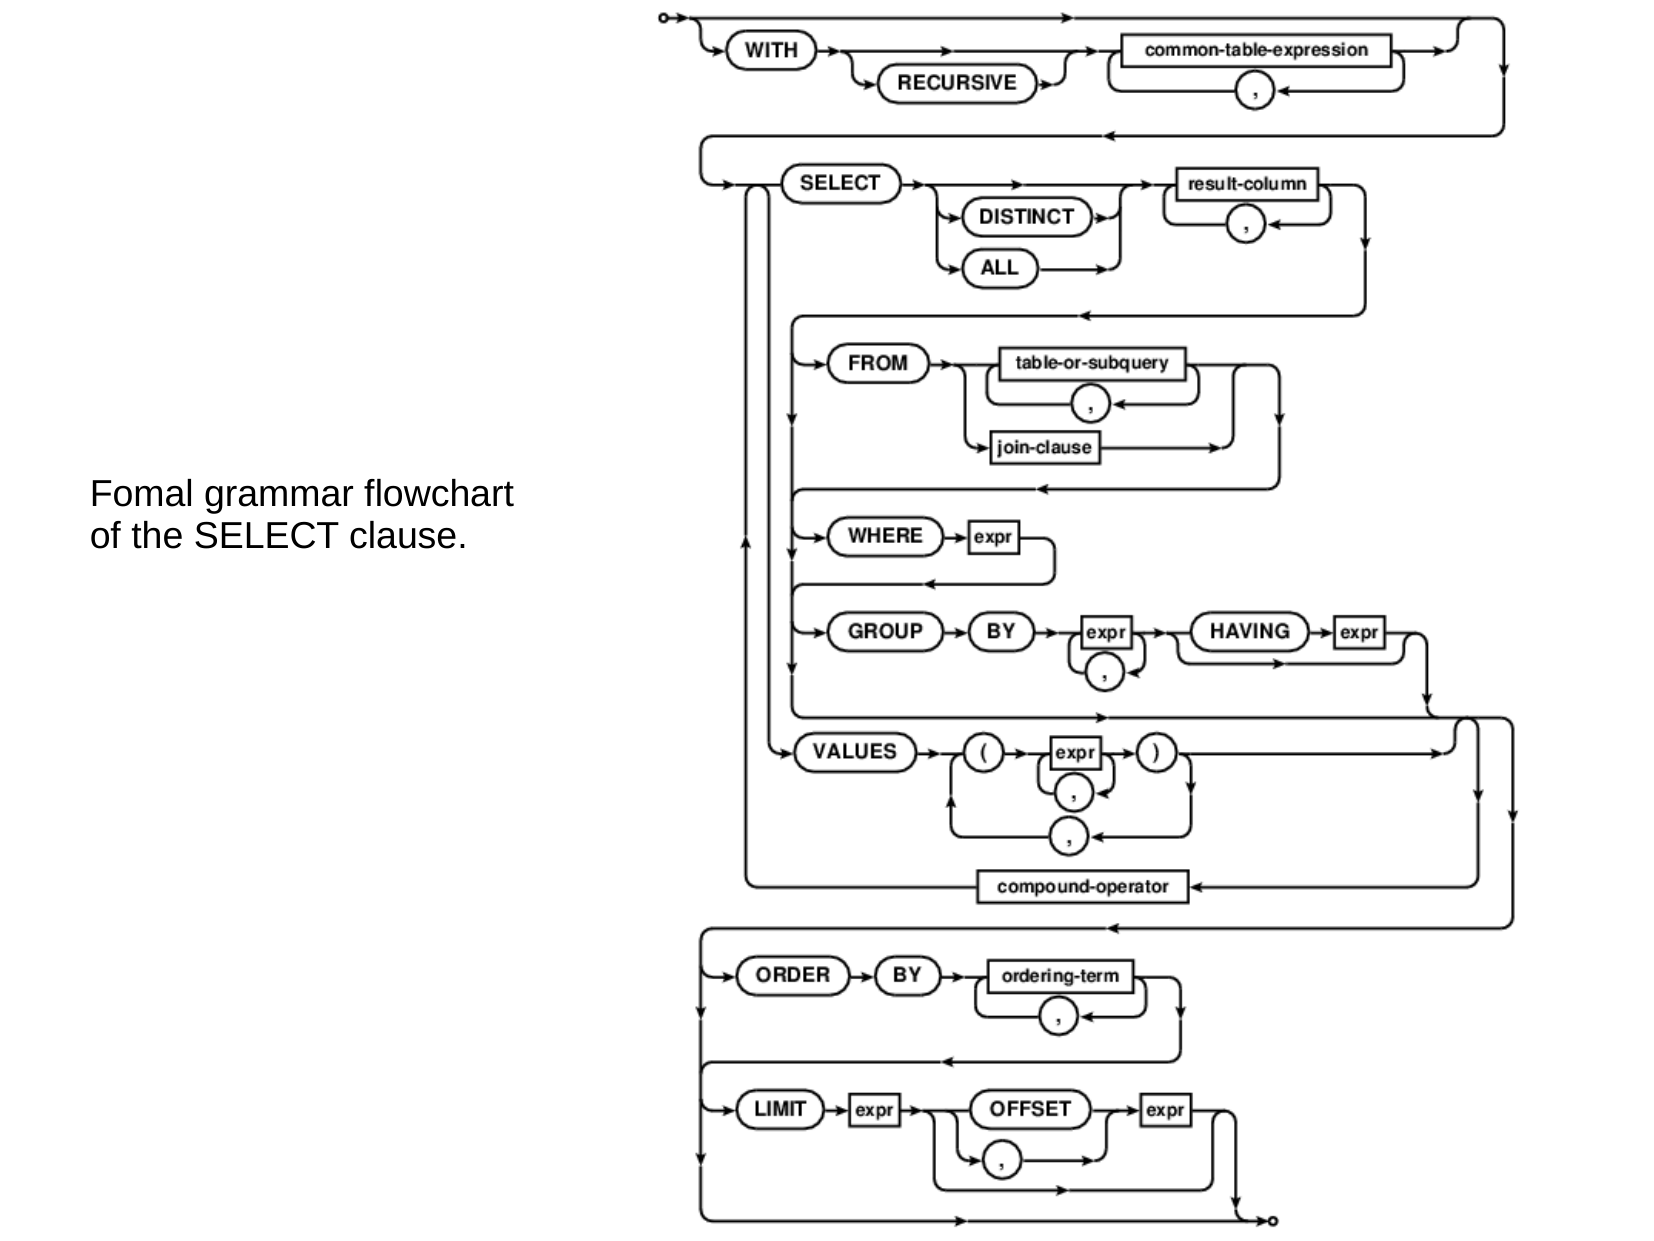

Fomal grammar flowchart of the SELECT clause.